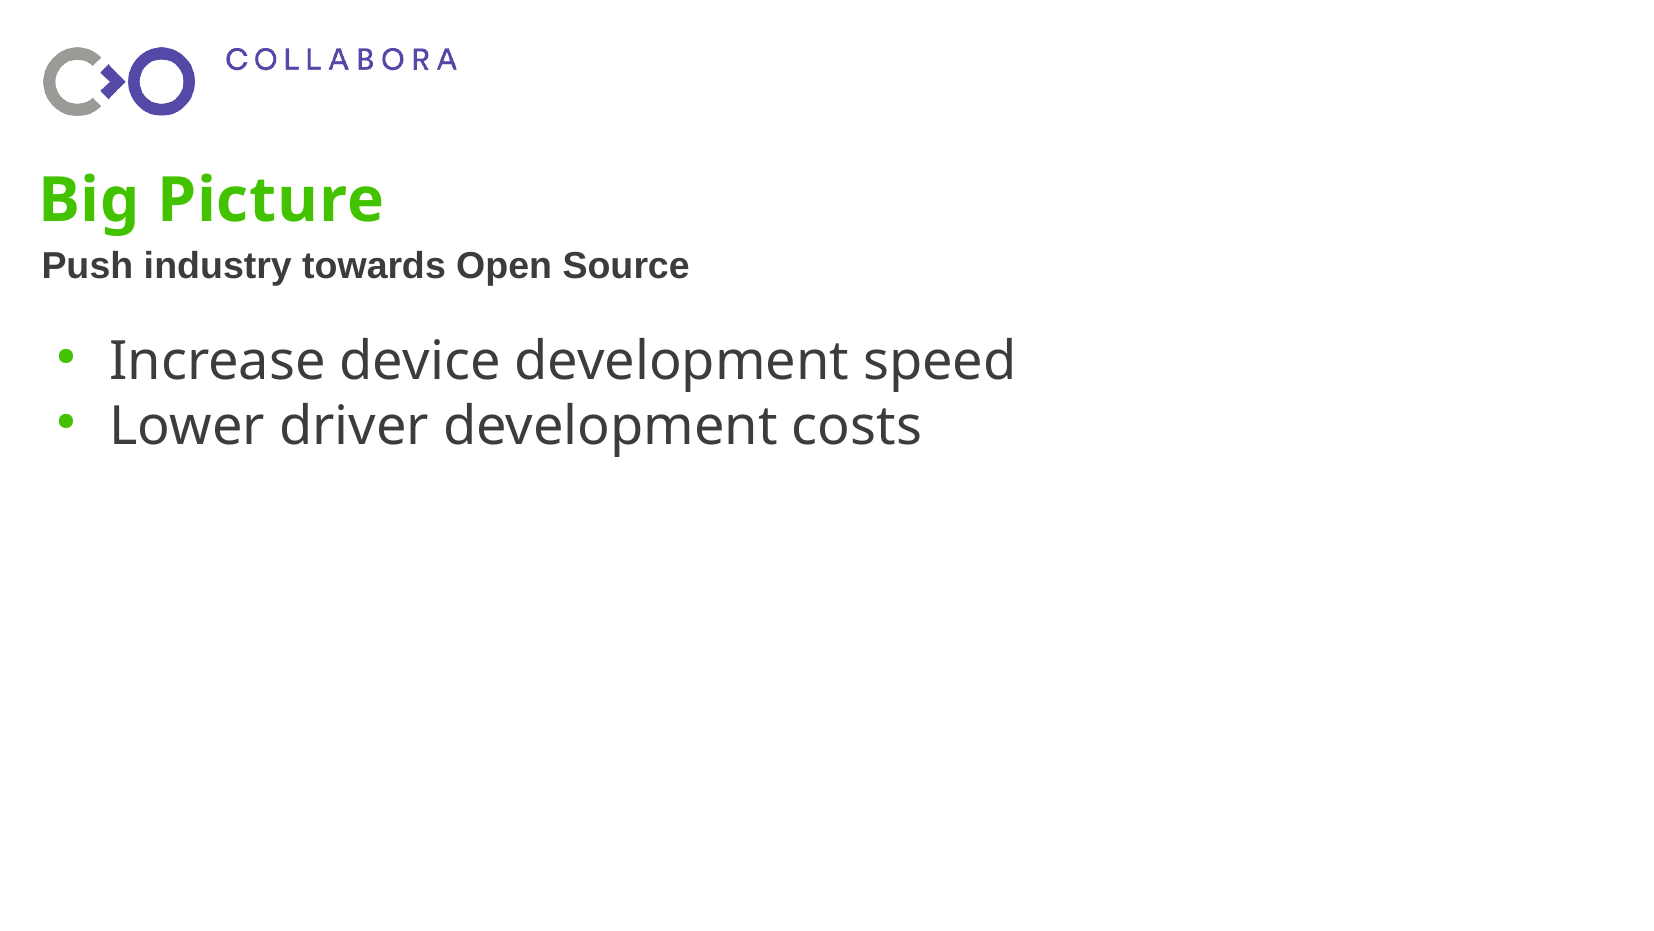

# Big Picture
Push industry towards Open Source
Increase device development speed
Lower driver development costs